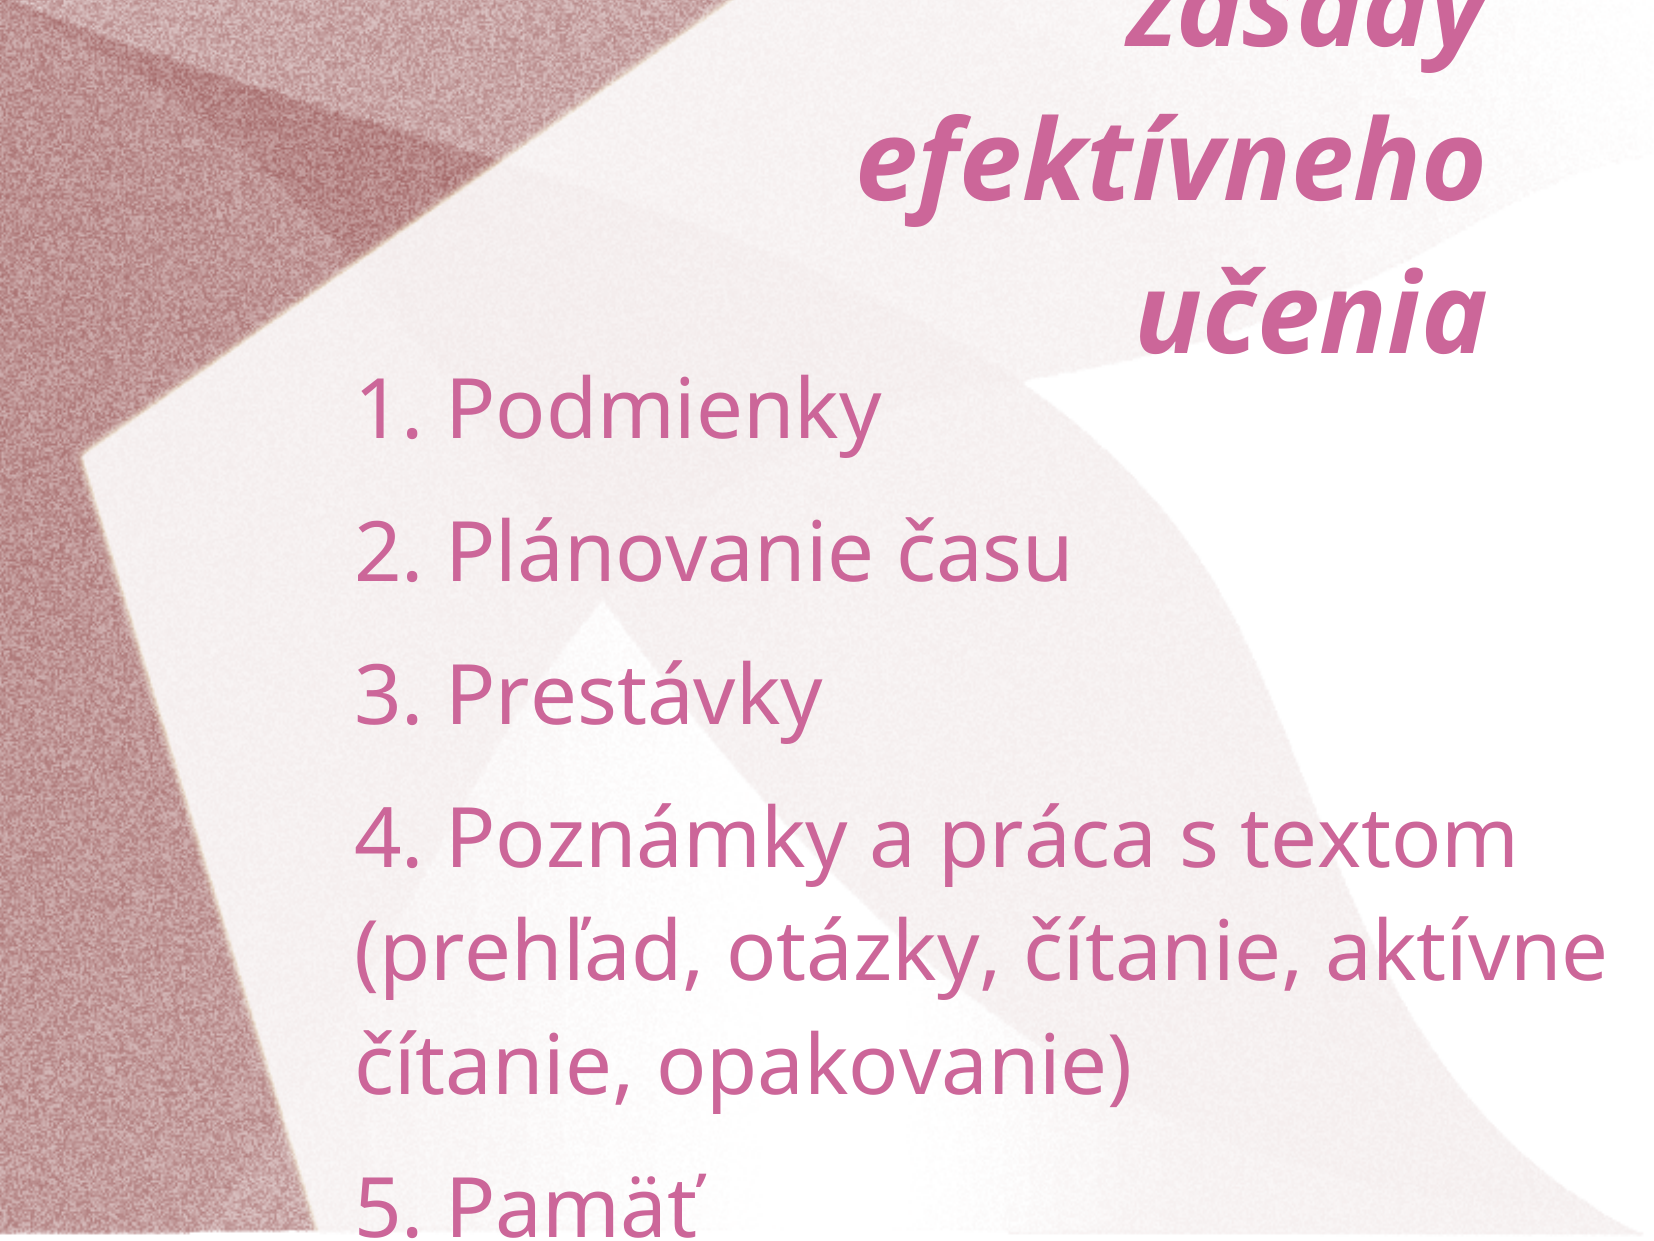

# Zásady efektívneho učenia
1. Podmienky
2. Plánovanie času
3. Prestávky
4. Poznámky a práca s textom (prehľad, otázky, čítanie, aktívne čítanie, opakovanie)
5. Pamäť